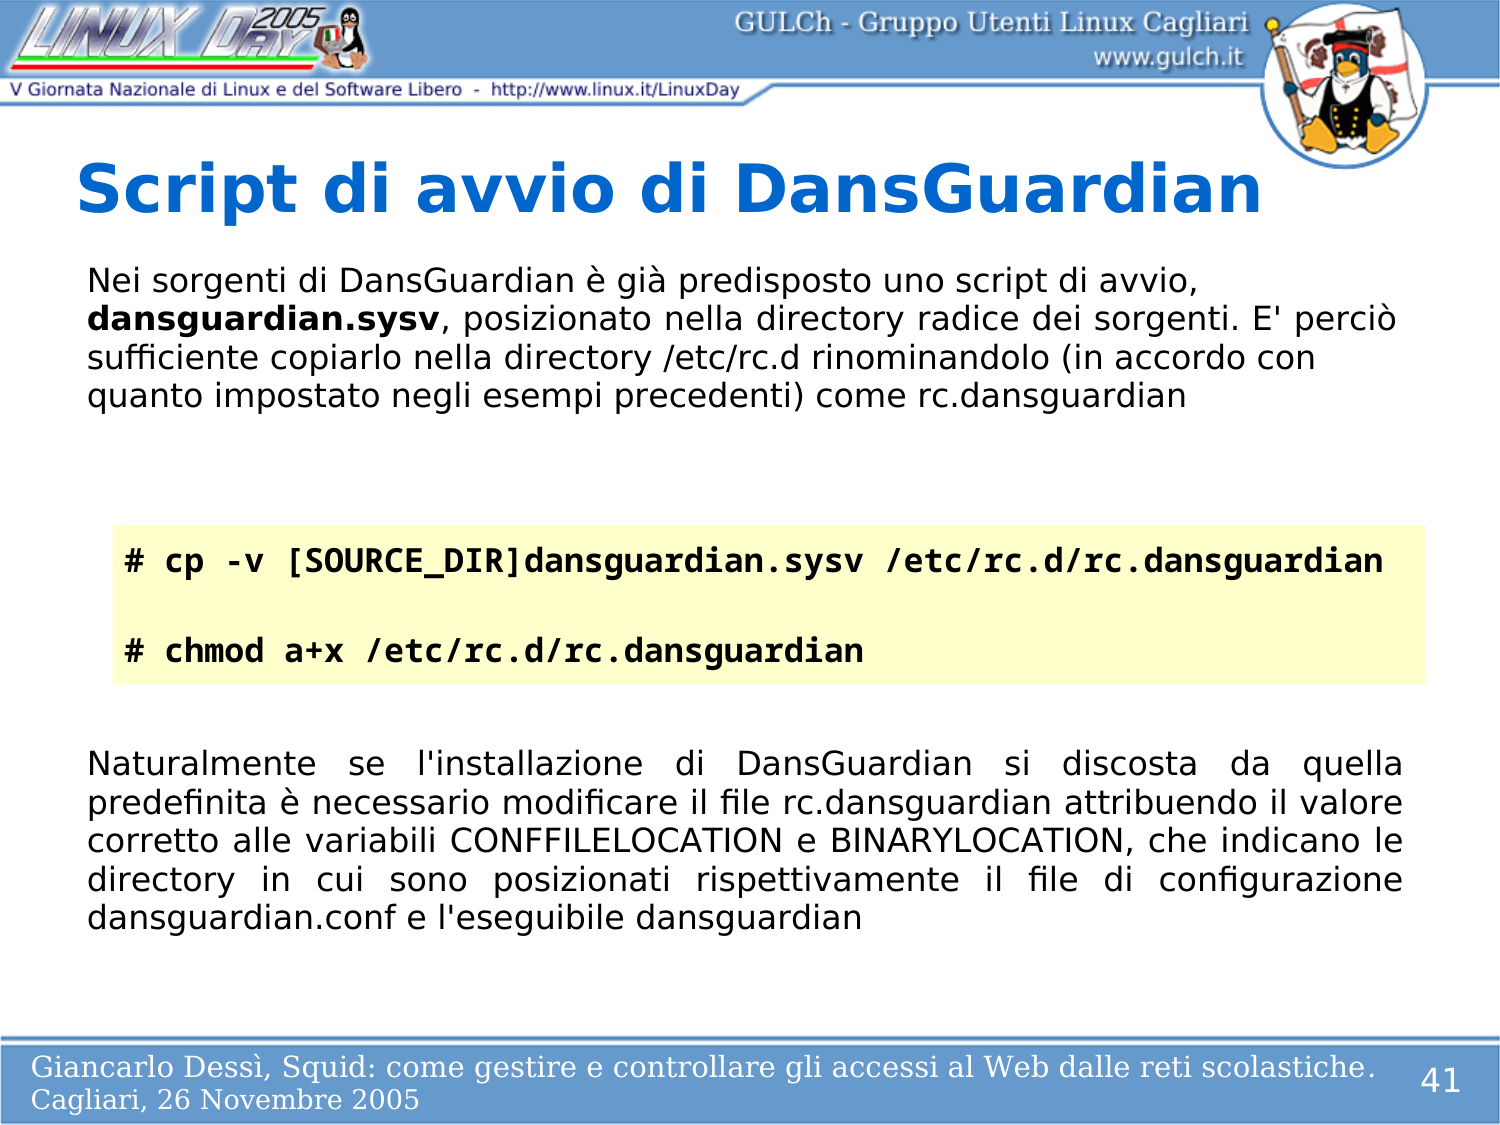

Script di avvio di DansGuardian
Nei sorgenti di DansGuardian è già predisposto uno script di avvio,
dansguardian.sysv, posizionato nella directory radice dei sorgenti. E' perciò sufficiente copiarlo nella directory /etc/rc.d rinominandolo (in accordo con
quanto impostato negli esempi precedenti) come rc.dansguardian
# cp -v [SOURCE_DIR]dansguardian.sysv /etc/rc.d/rc.dansguardian
# chmod a+x /etc/rc.d/rc.dansguardian
Naturalmente se l'installazione di DansGuardian si discosta da quella predefinita è necessario modificare il file rc.dansguardian attribuendo il valore corretto alle variabili CONFFILELOCATION e BINARYLOCATION, che indicano le directory in cui sono posizionati rispettivamente il file di configurazione dansguardian.conf e l'eseguibile dansguardian